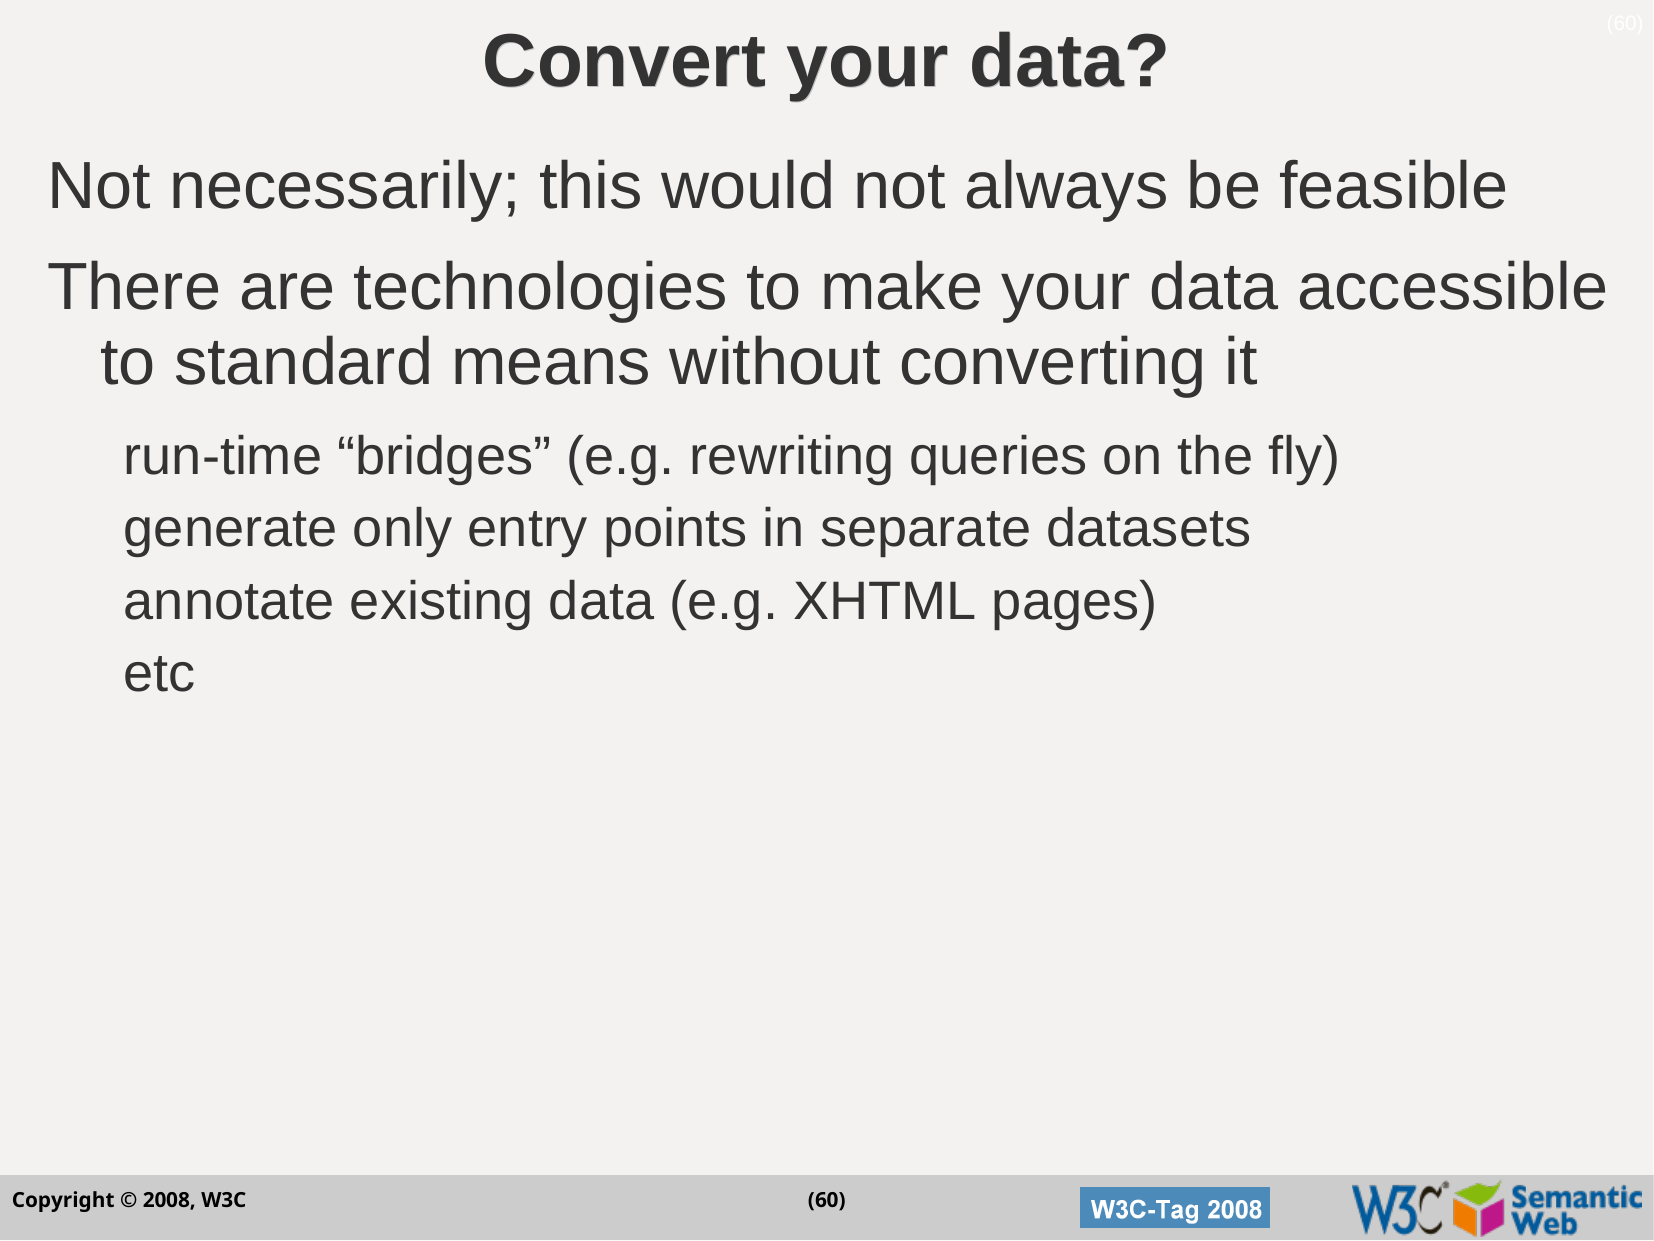

Convert your data?
# Not necessarily; this would not always be feasible
There are technologies to make your data accessible to standard means without converting it
run-time “bridges” (e.g. rewriting queries on the fly)
generate only entry points in separate datasets
annotate existing data (e.g. XHTML pages)
etc